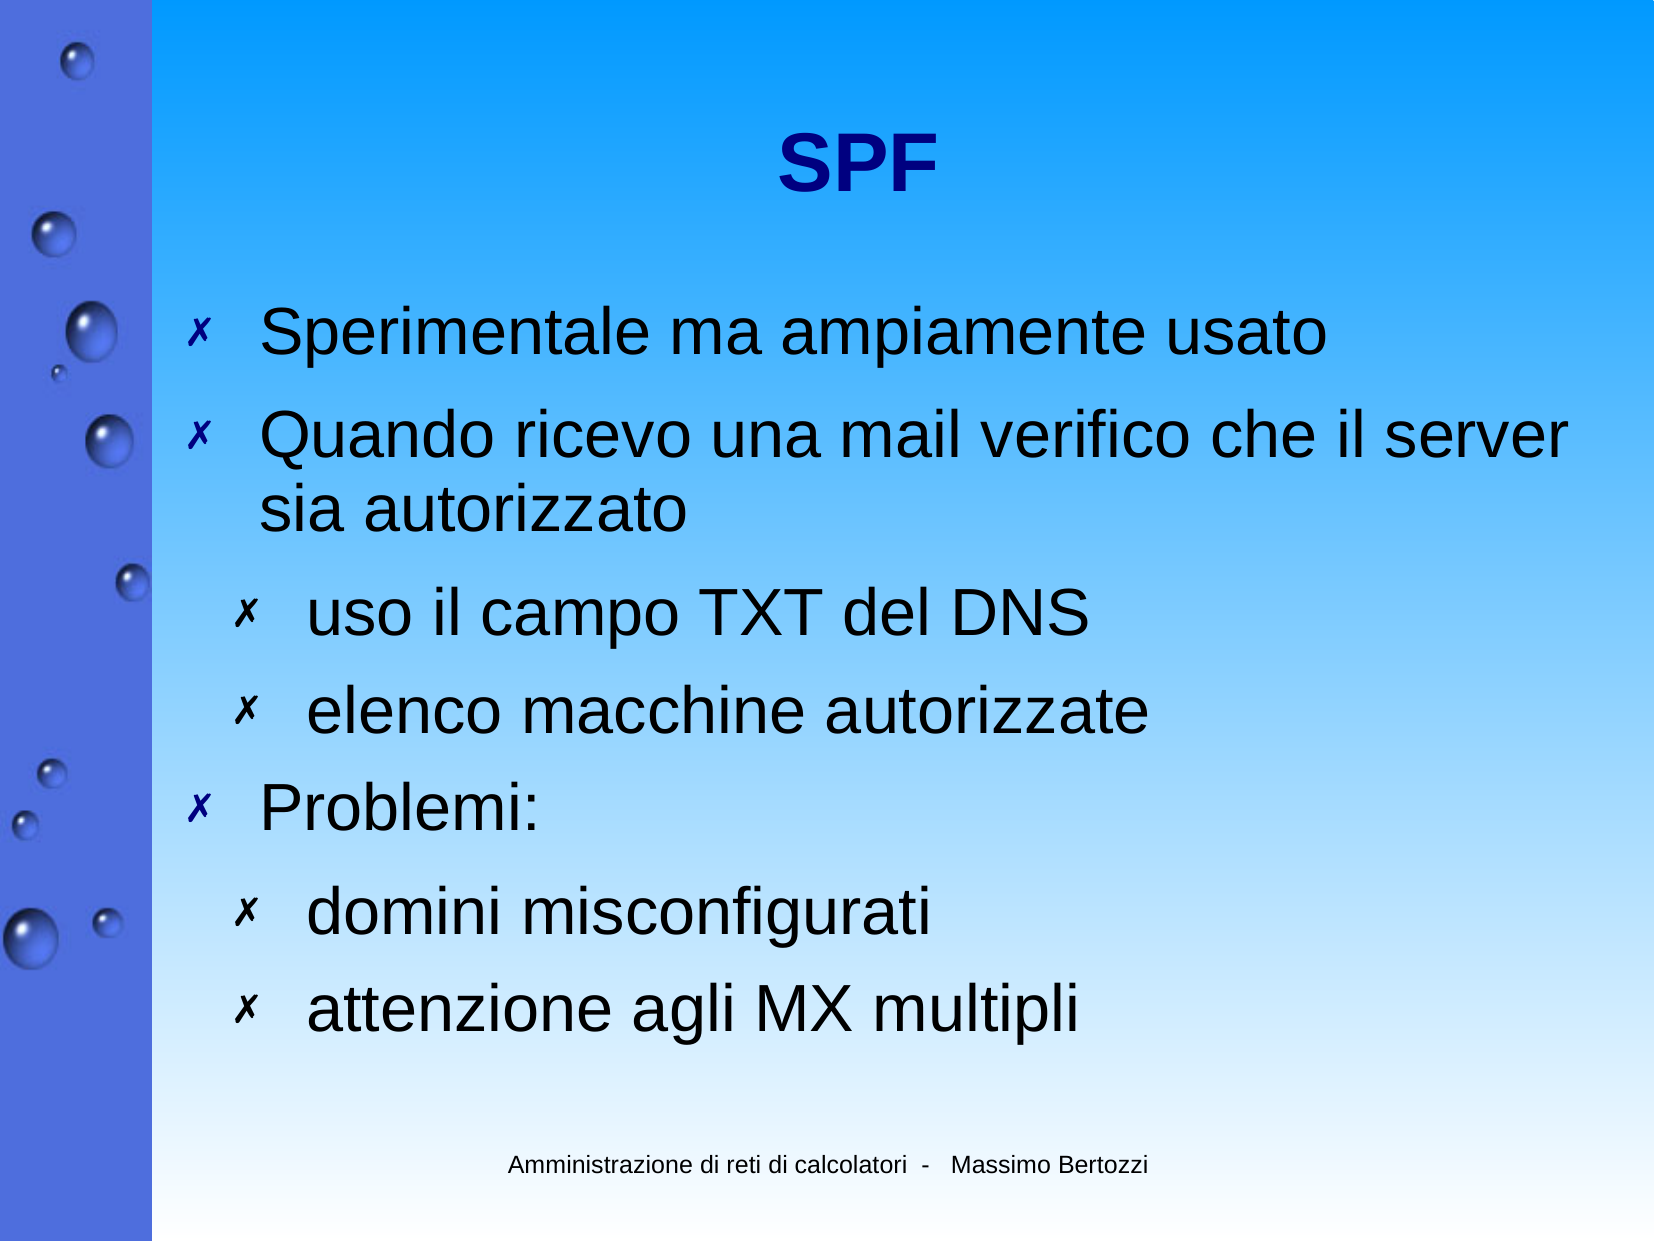

# SPF
Sperimentale ma ampiamente usato
Quando ricevo una mail verifico che il server sia autorizzato
uso il campo TXT del DNS
elenco macchine autorizzate
Problemi:
domini misconfigurati
attenzione agli MX multipli